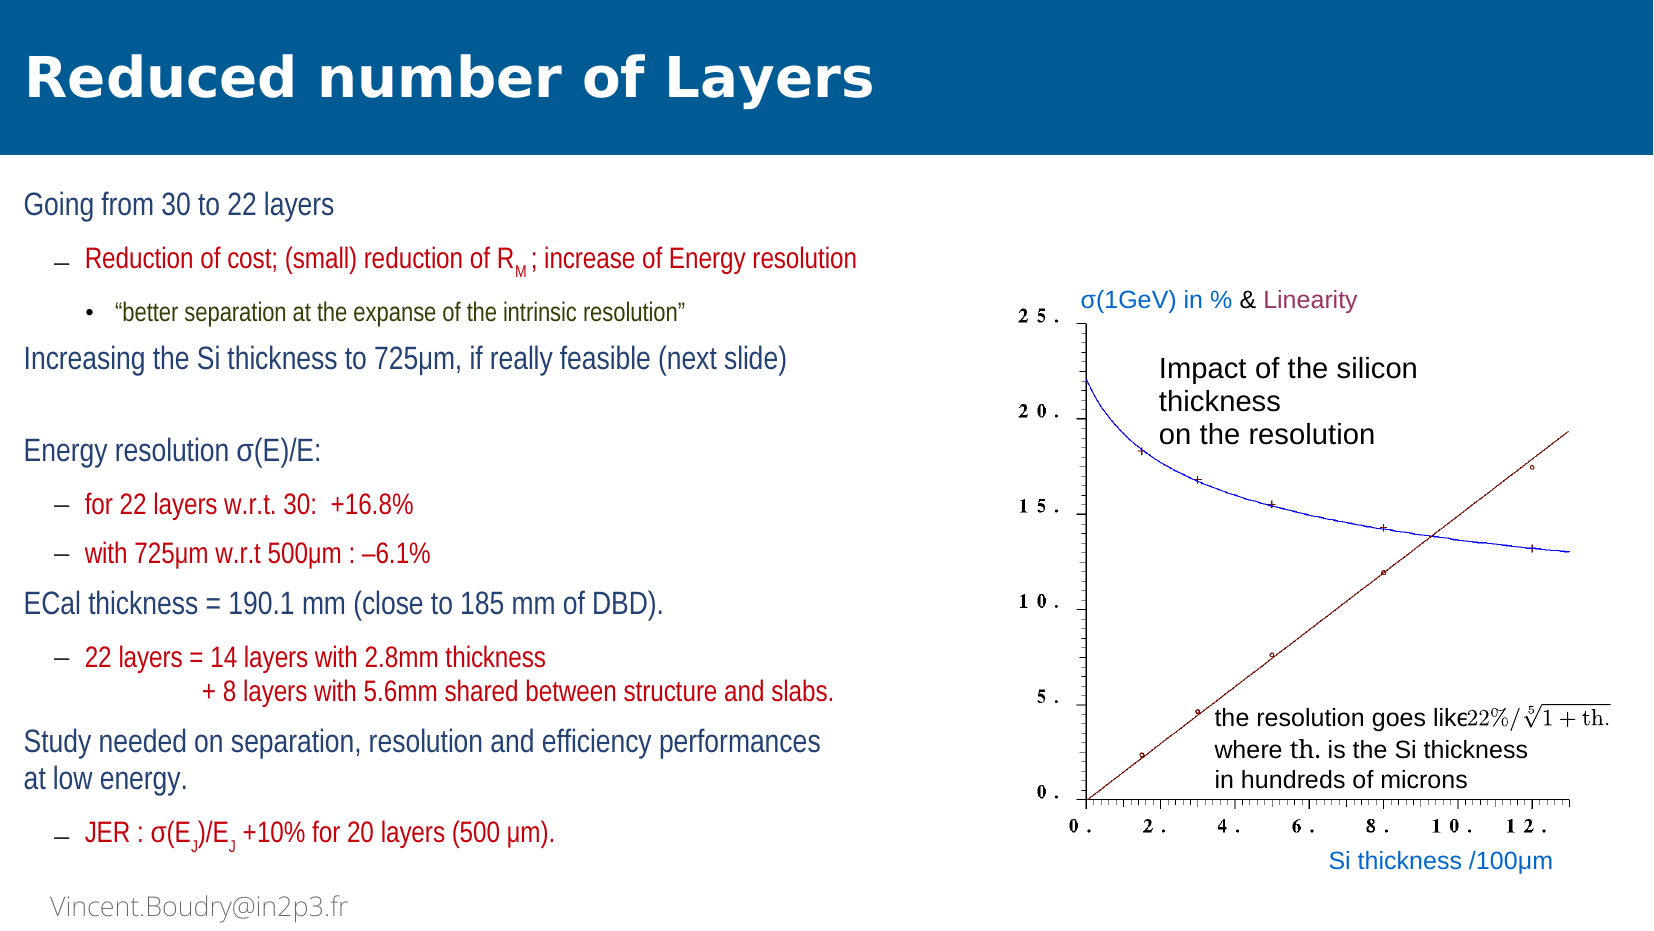

# Reduced number of Layers
Going from 30 to 22 layers
Reduction of cost; (small) reduction of RM ; increase of Energy resolution
“better separation at the expanse of the intrinsic resolution”
Increasing the Si thickness to 725μm, if really feasible (next slide)
Energy resolution σ(E)/E:
for 22 layers w.r.t. 30: +16.8%
with 725μm w.r.t 500μm : –6.1%
ECal thickness = 190.1 mm (close to 185 mm of DBD).
22 layers = 14 layers with 2.8mm thickness
	 + 8 layers with 5.6mm shared between structure and slabs.
Study needed on separation, resolution and efficiency performances
at low energy.
JER : σ(EJ)/EJ +10% for 20 layers (500 μm).
σ(1GeV) in % & Linearity
Impact of the silicon thickness
on the resolution
the resolution goes like
where th. is the Si thickness
in hundreds of microns
Si thickness /100μm